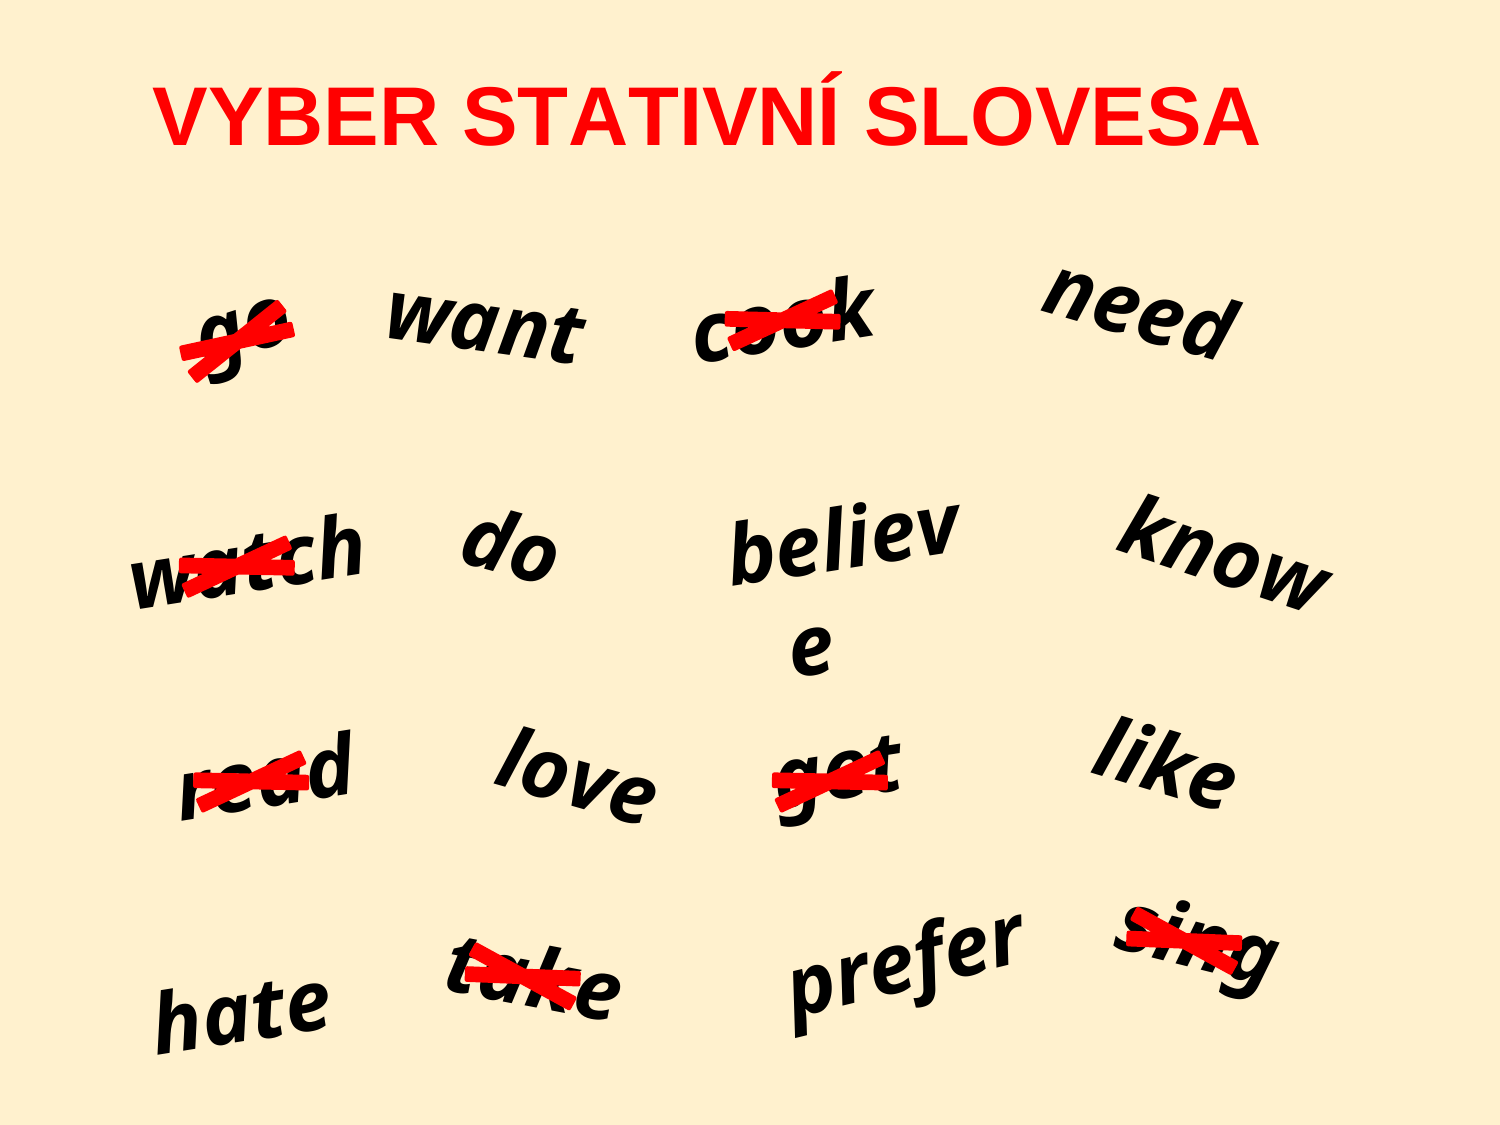

VYBER STATIVNÍ SLOVESA
need
cook
want
go
believe
know
watch
do
get
read
like
love
sing
prefer
take
hate